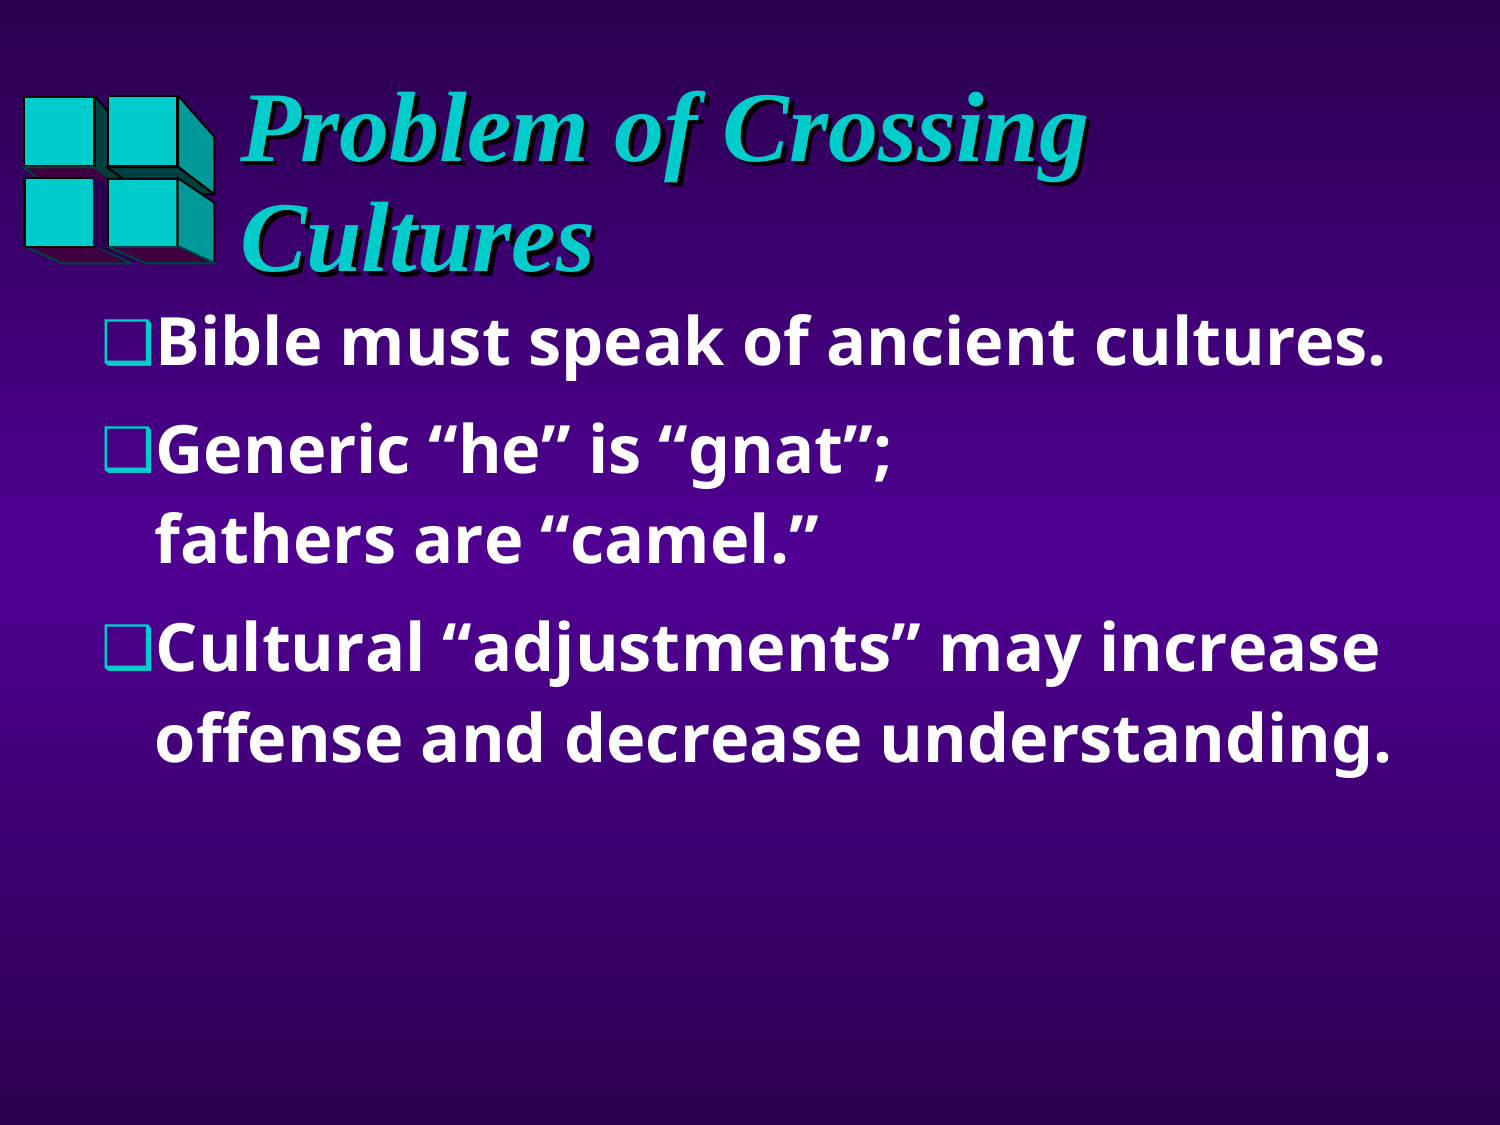

# Problem of Crossing Cultures
Bible must speak of ancient cultures.
Generic “he” is “gnat”;
fathers are “camel.”
Cultural “adjustments” may increase offense and decrease understanding.